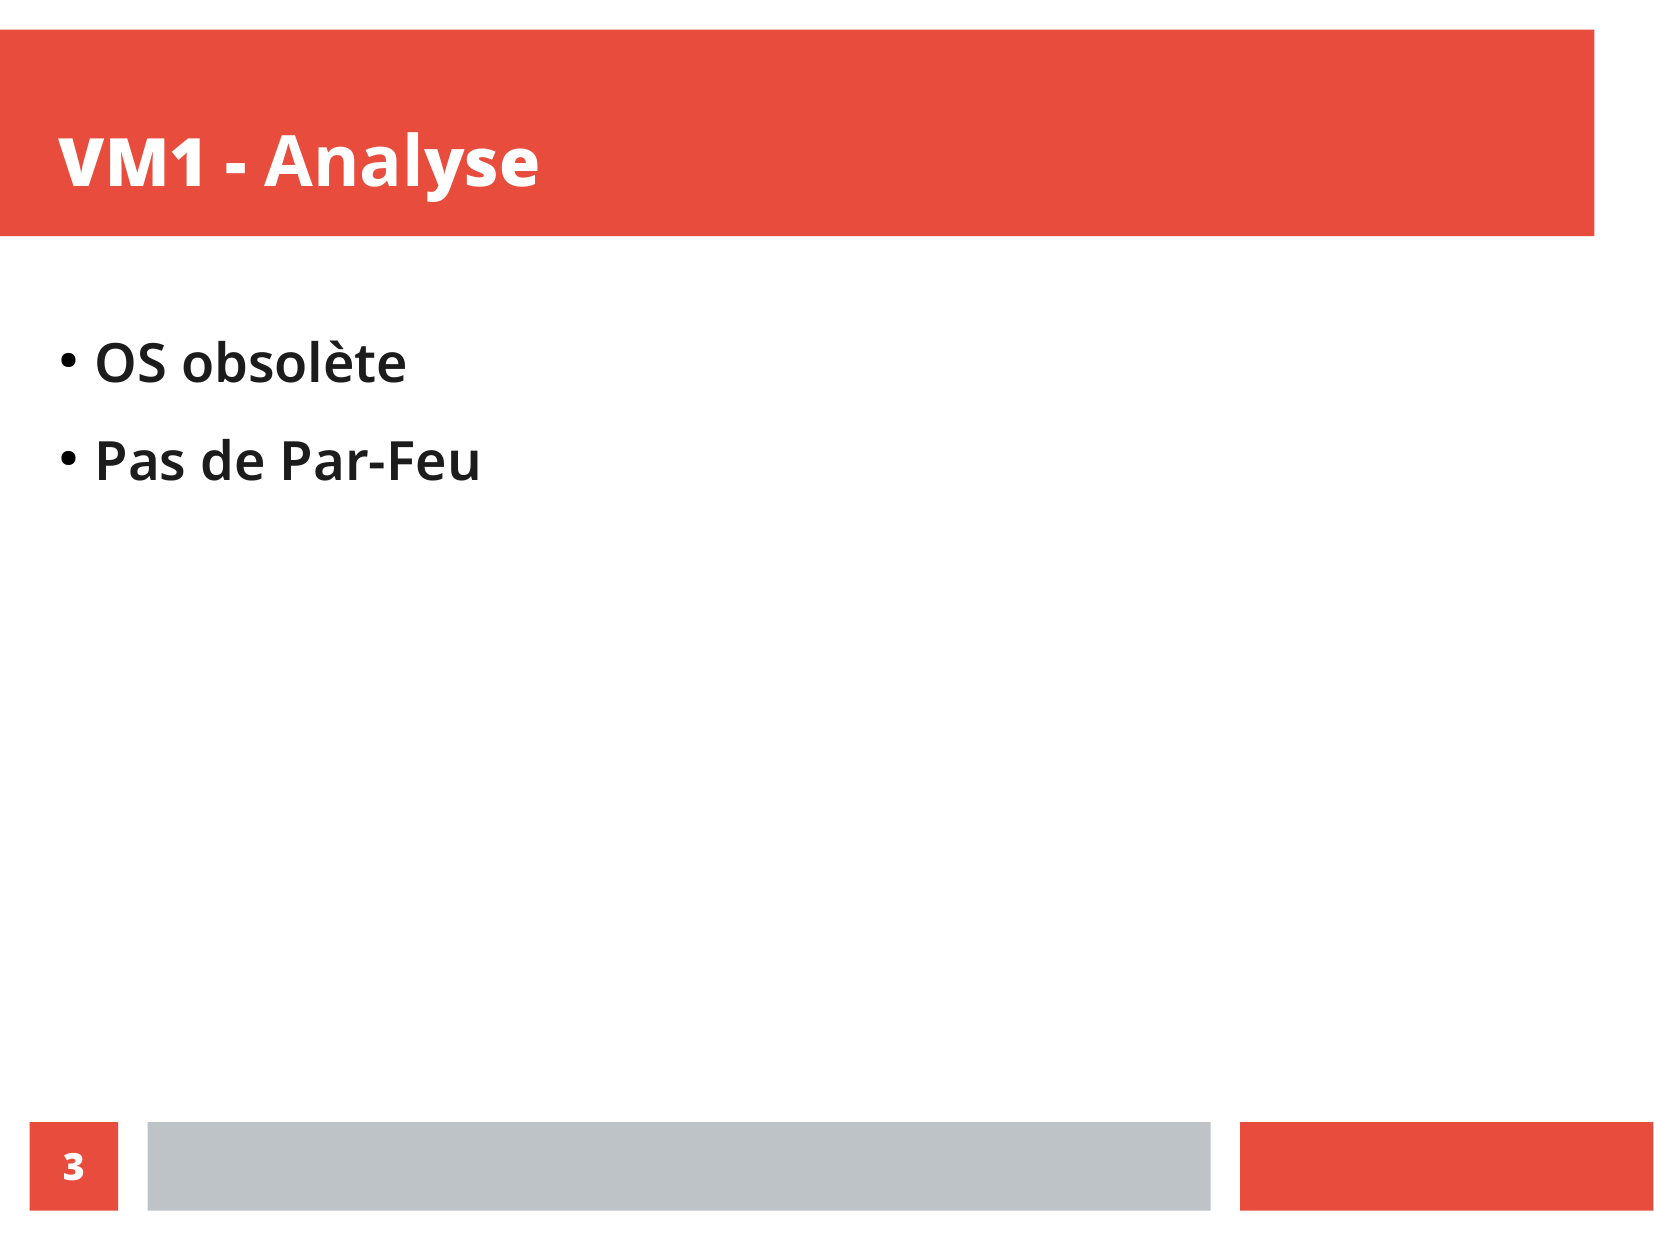

# VM1 - Analyse
OS obsolète
Pas de Par-Feu
3